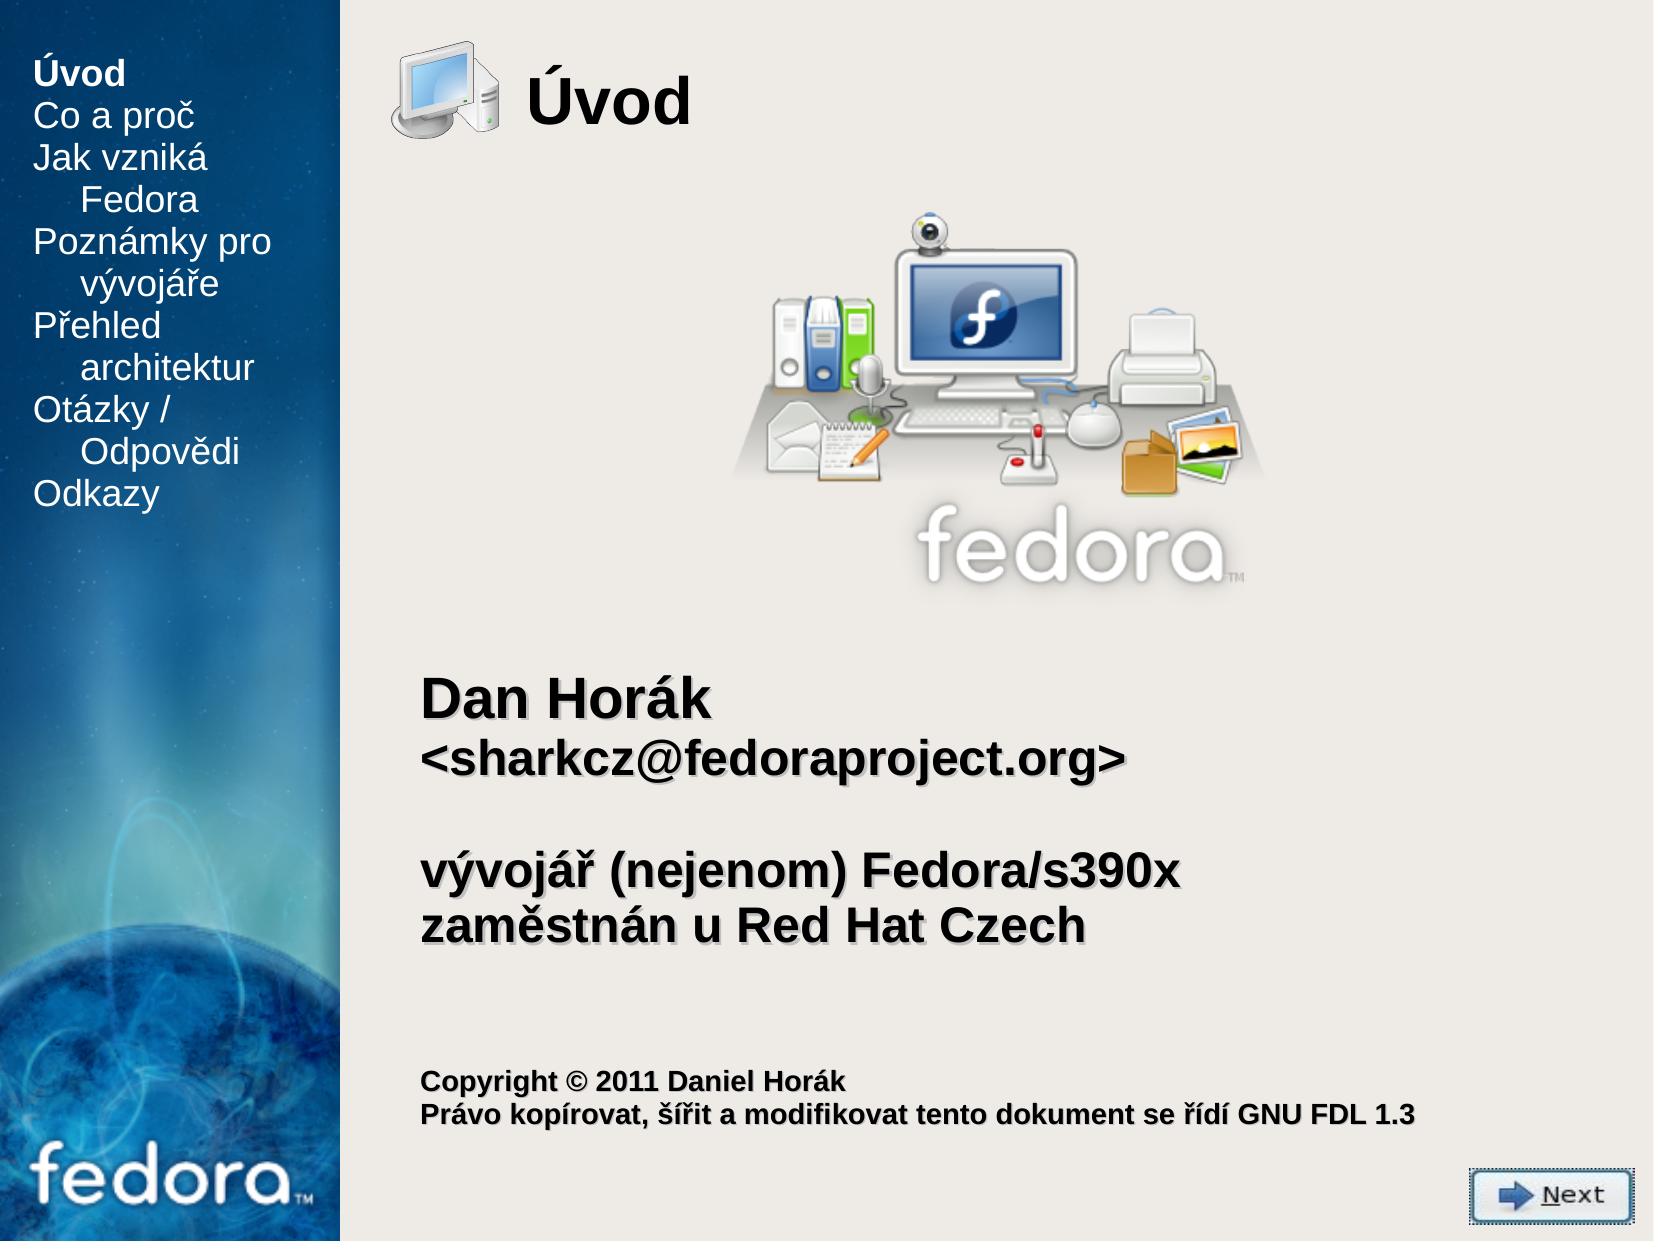

Úvod
Co a proč
Jak vzniká Fedora
Poznámky pro vývojáře
Přehled architektur
Otázky / Odpovědi
Odkazy
# Agenda
Úvod
Dan Horák
<sharkcz@fedoraproject.org>
vývojář (nejenom) Fedora/s390x
zaměstnán u Red Hat Czech
Copyright © 2011 Daniel Horák
Právo kopírovat, šířit a modifikovat tento dokument se řídí GNU FDL 1.3